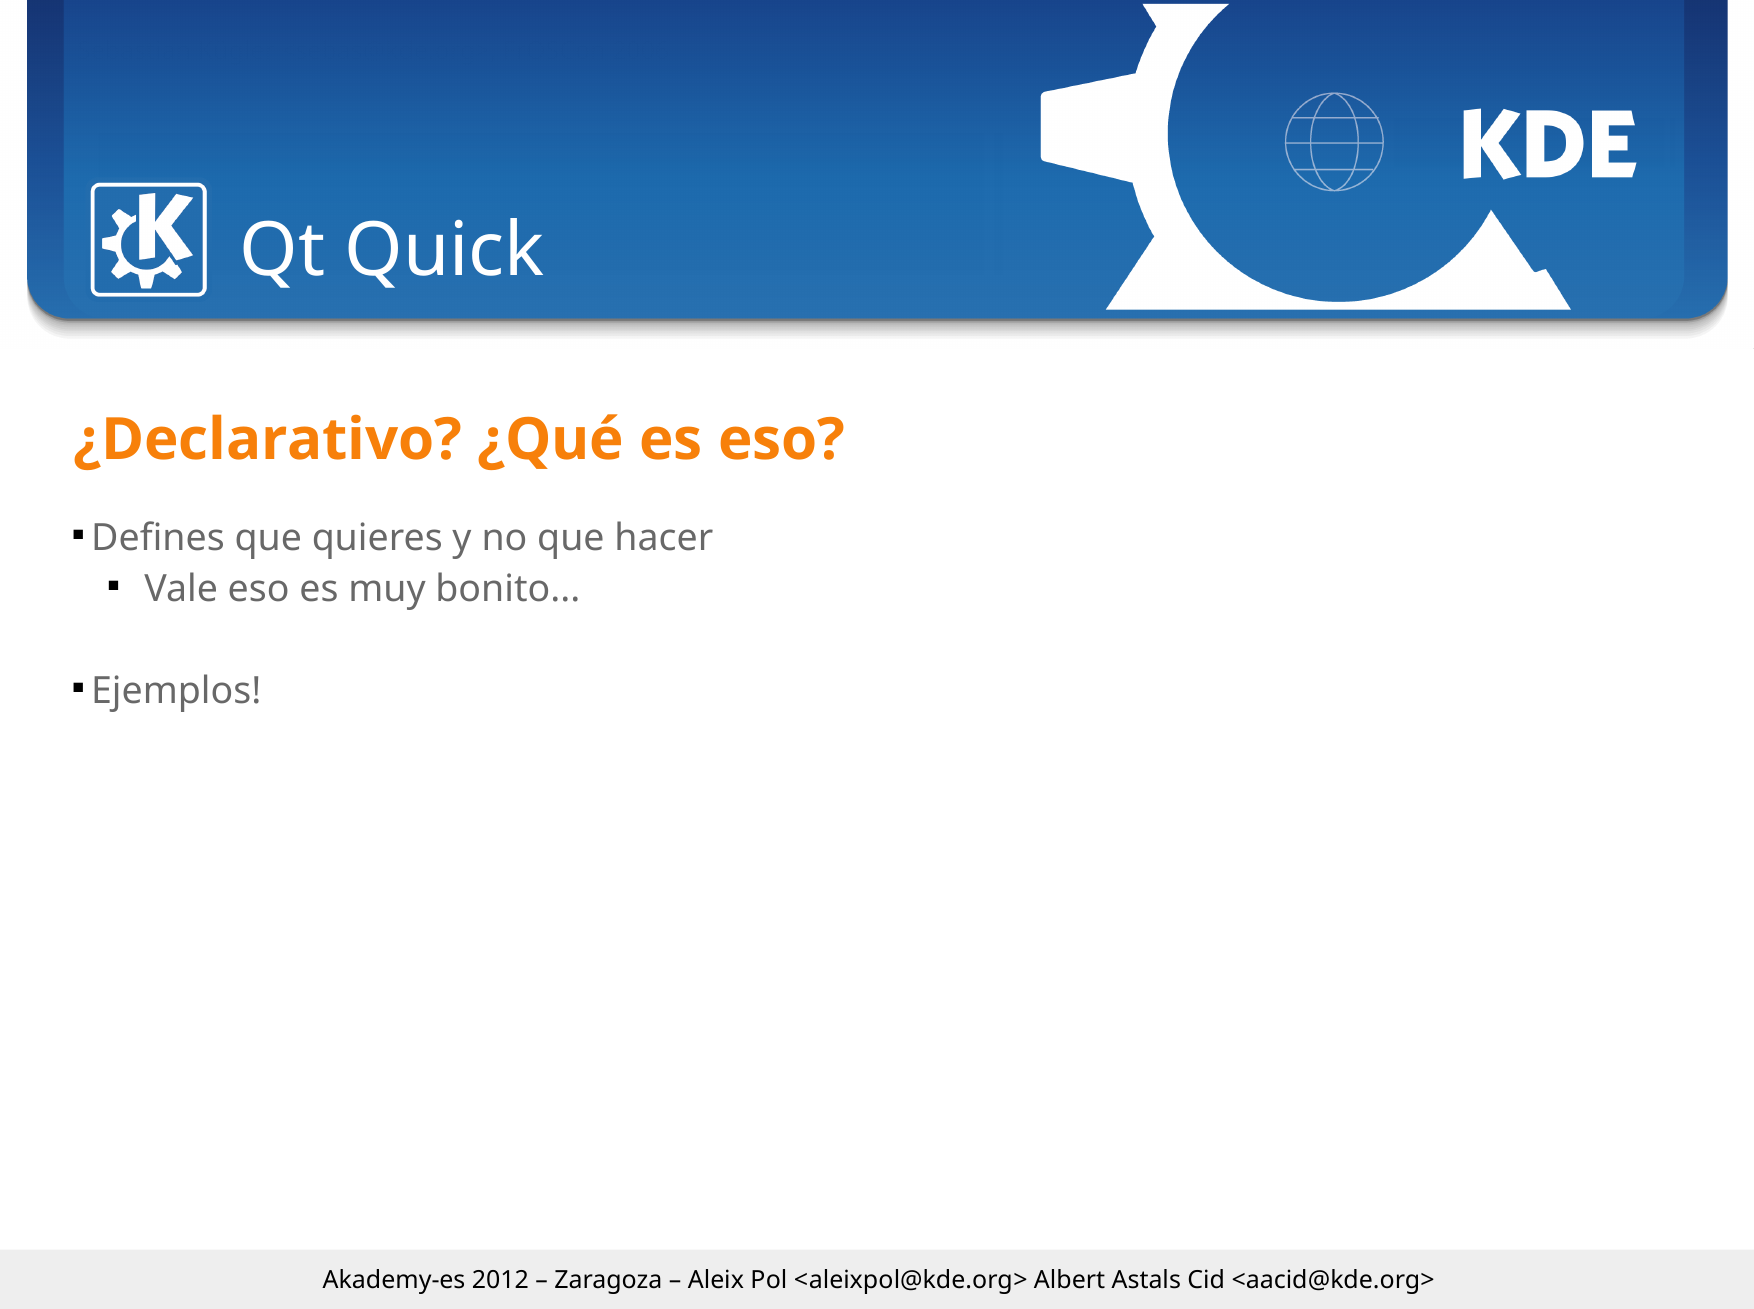

¿Declarativo? ¿Qué es eso?
Defines que quieres y no que hacer
Vale eso es muy bonito...
Ejemplos!